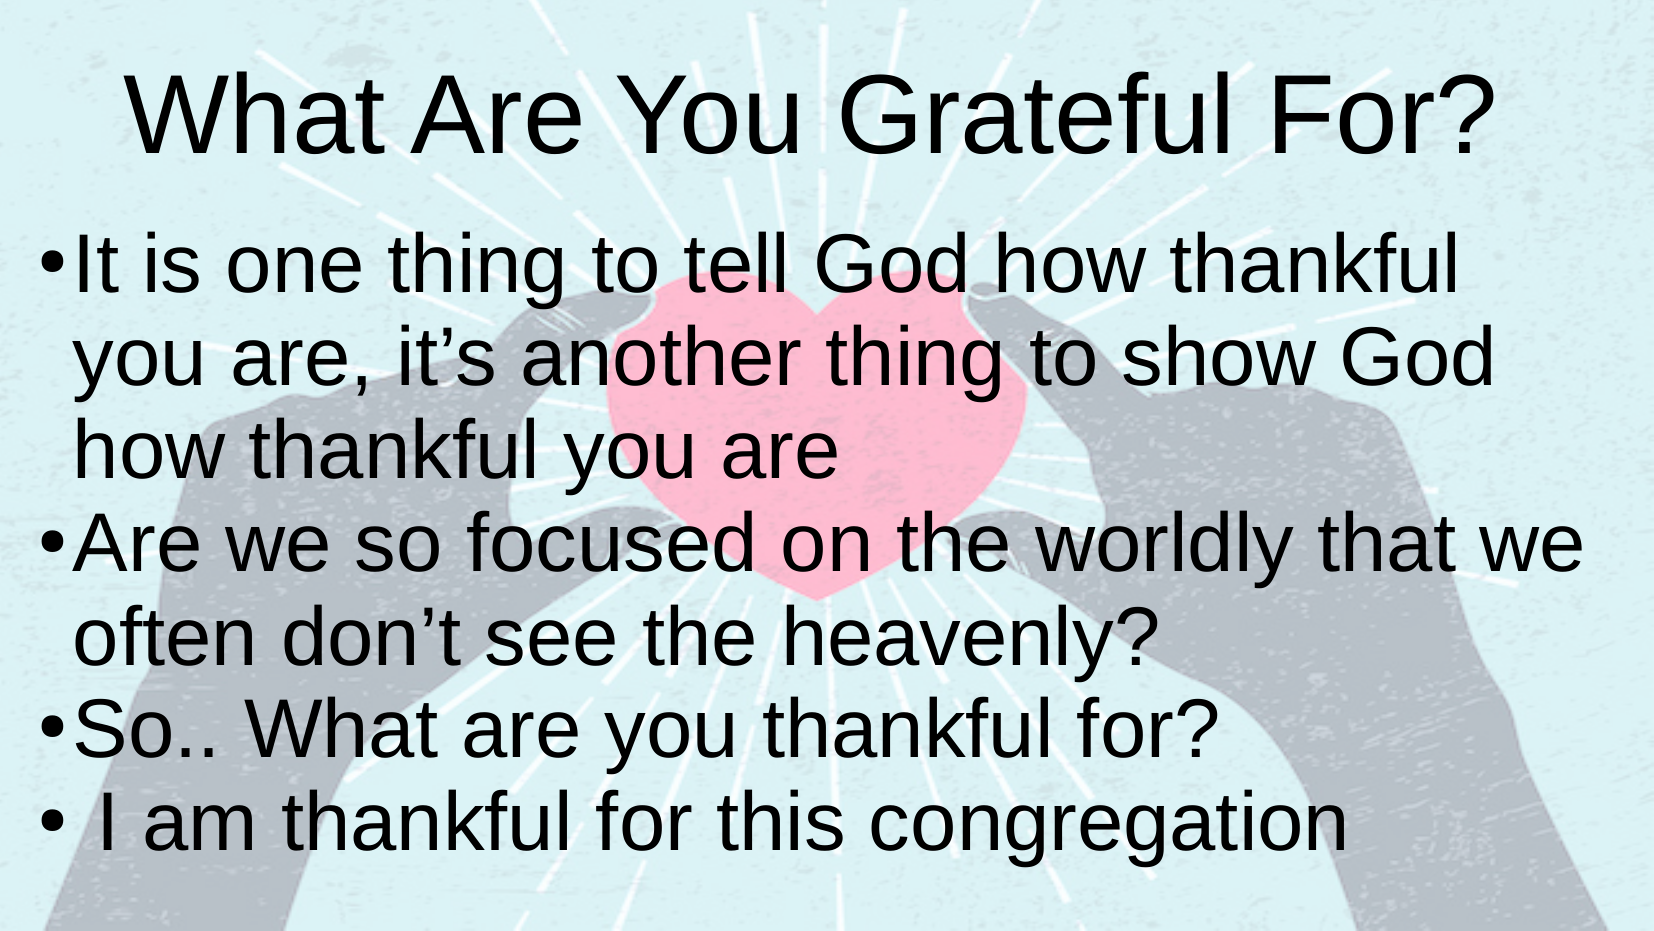

# What Are You Grateful For?
It is one thing to tell God how thankful you are, it’s another thing to show God how thankful you are
Are we so focused on the worldly that we often don’t see the heavenly?
So.. What are you thankful for?
 I am thankful for this congregation